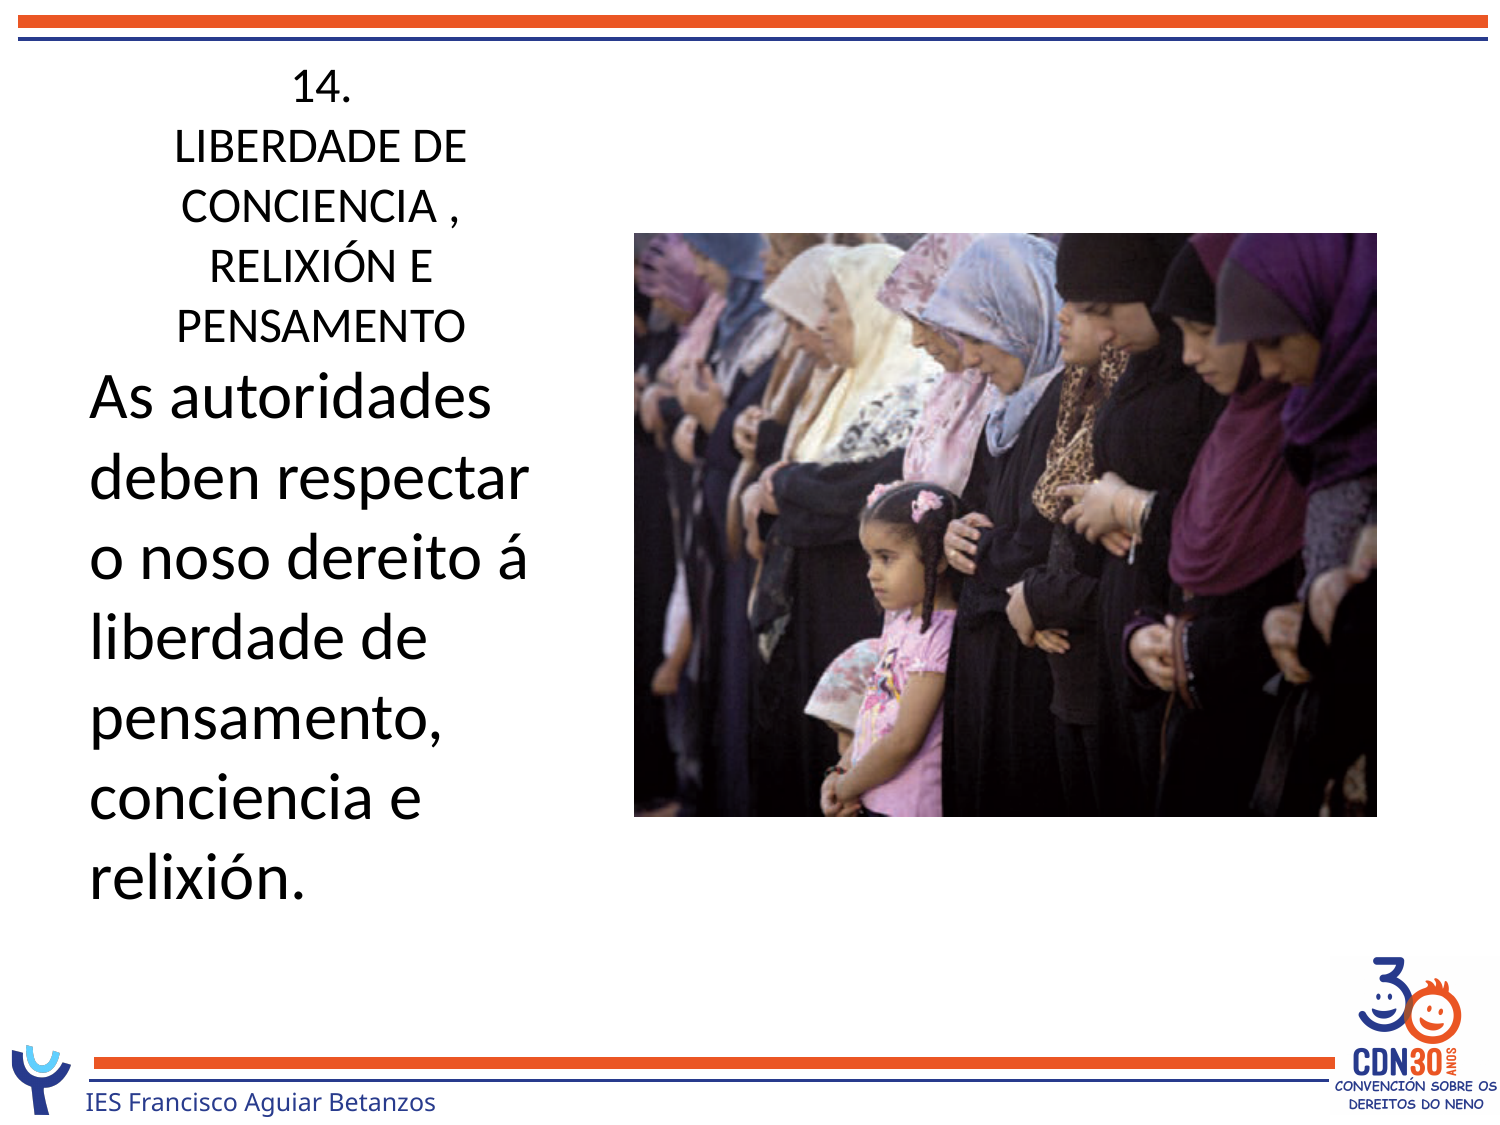

# 14. LIBERDADE DE CONCIENCIA , RELIXIÓN E PENSAMENTO
As autoridades deben respectar o noso dereito á liberdade de pensamento, conciencia e relixión.